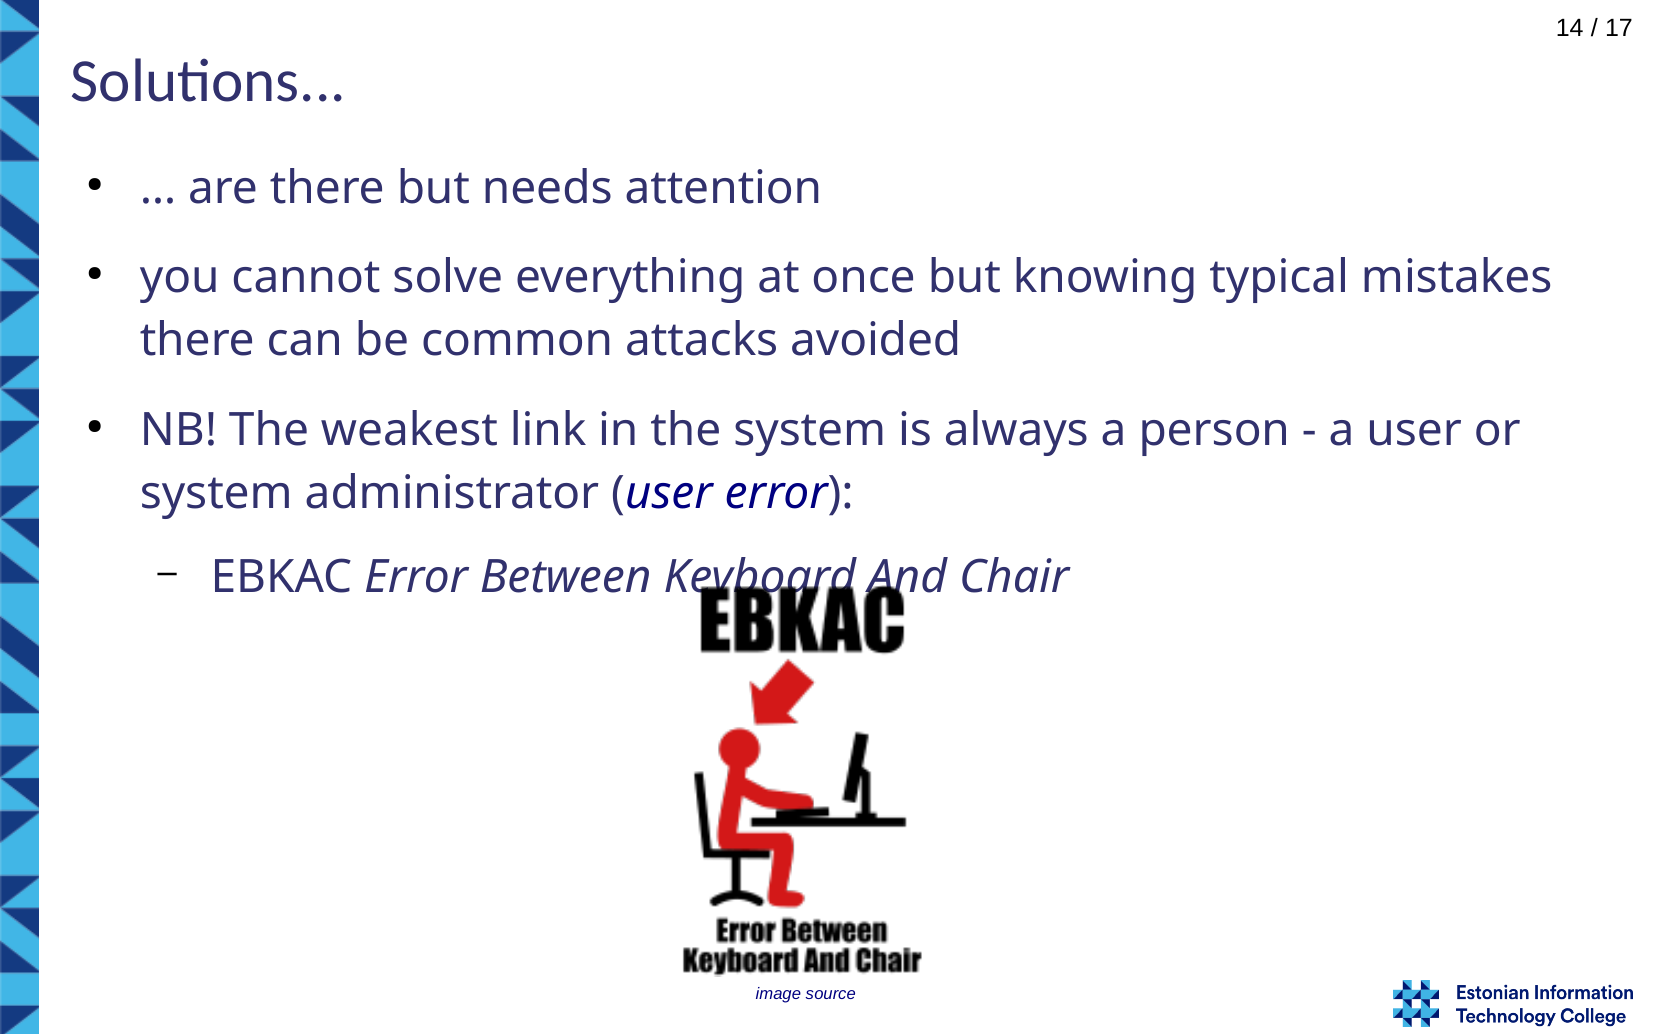

# Solutions...
… are there but needs attention
you cannot solve everything at once but knowing typical mistakes there can be common attacks avoided
NB! The weakest link in the system is always a person - a user or system administrator (user error):
EBKAC Error Between Keyboard And Chair
image source